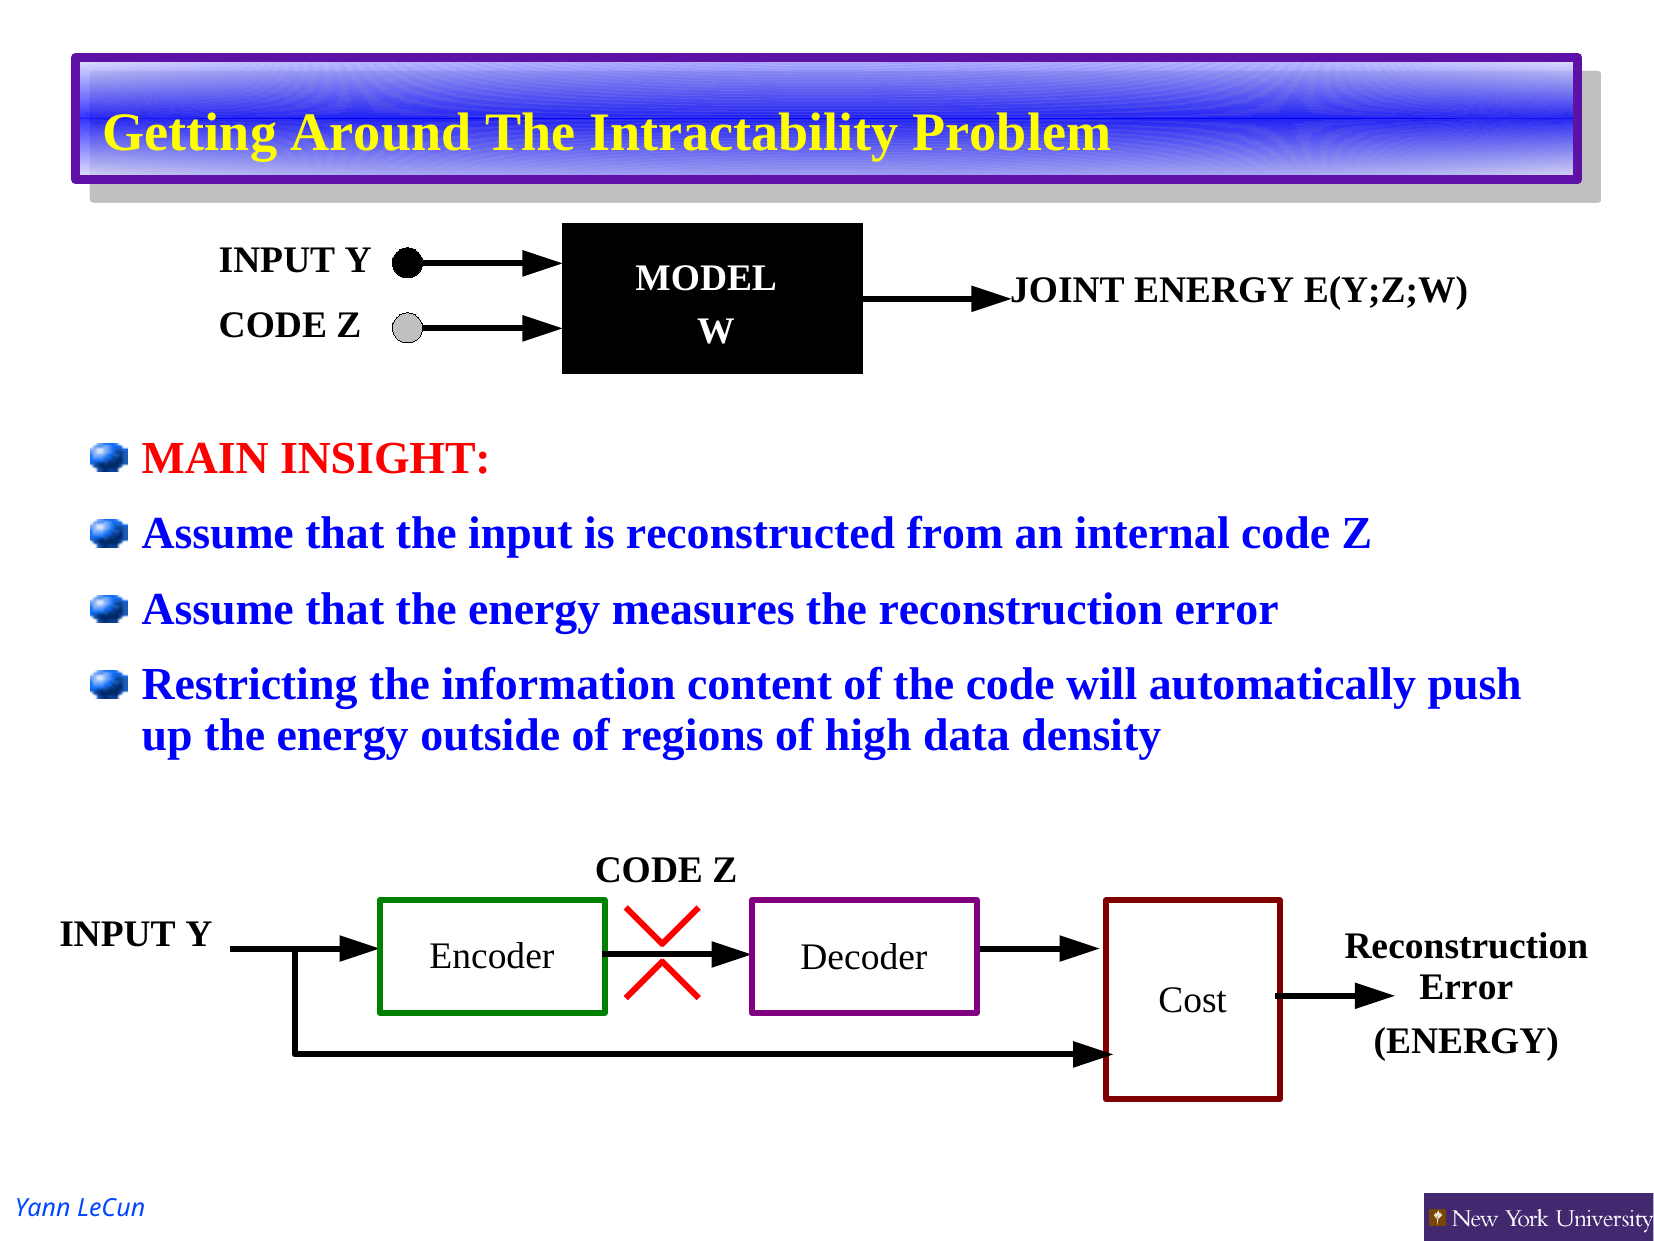

# Getting Around The Intractability Problem
INPUT Y
MODEL
W
JOINT ENERGY E(Y;Z;W)
CODE Z
MAIN INSIGHT:
Assume that the input is reconstructed from an internal code Z
Assume that the energy measures the reconstruction error
Restricting the information content of the code will automatically push up the energy outside of regions of high data density
CODE Z
Encoder
Decoder
Cost
INPUT Y
Reconstruction Error
(ENERGY)